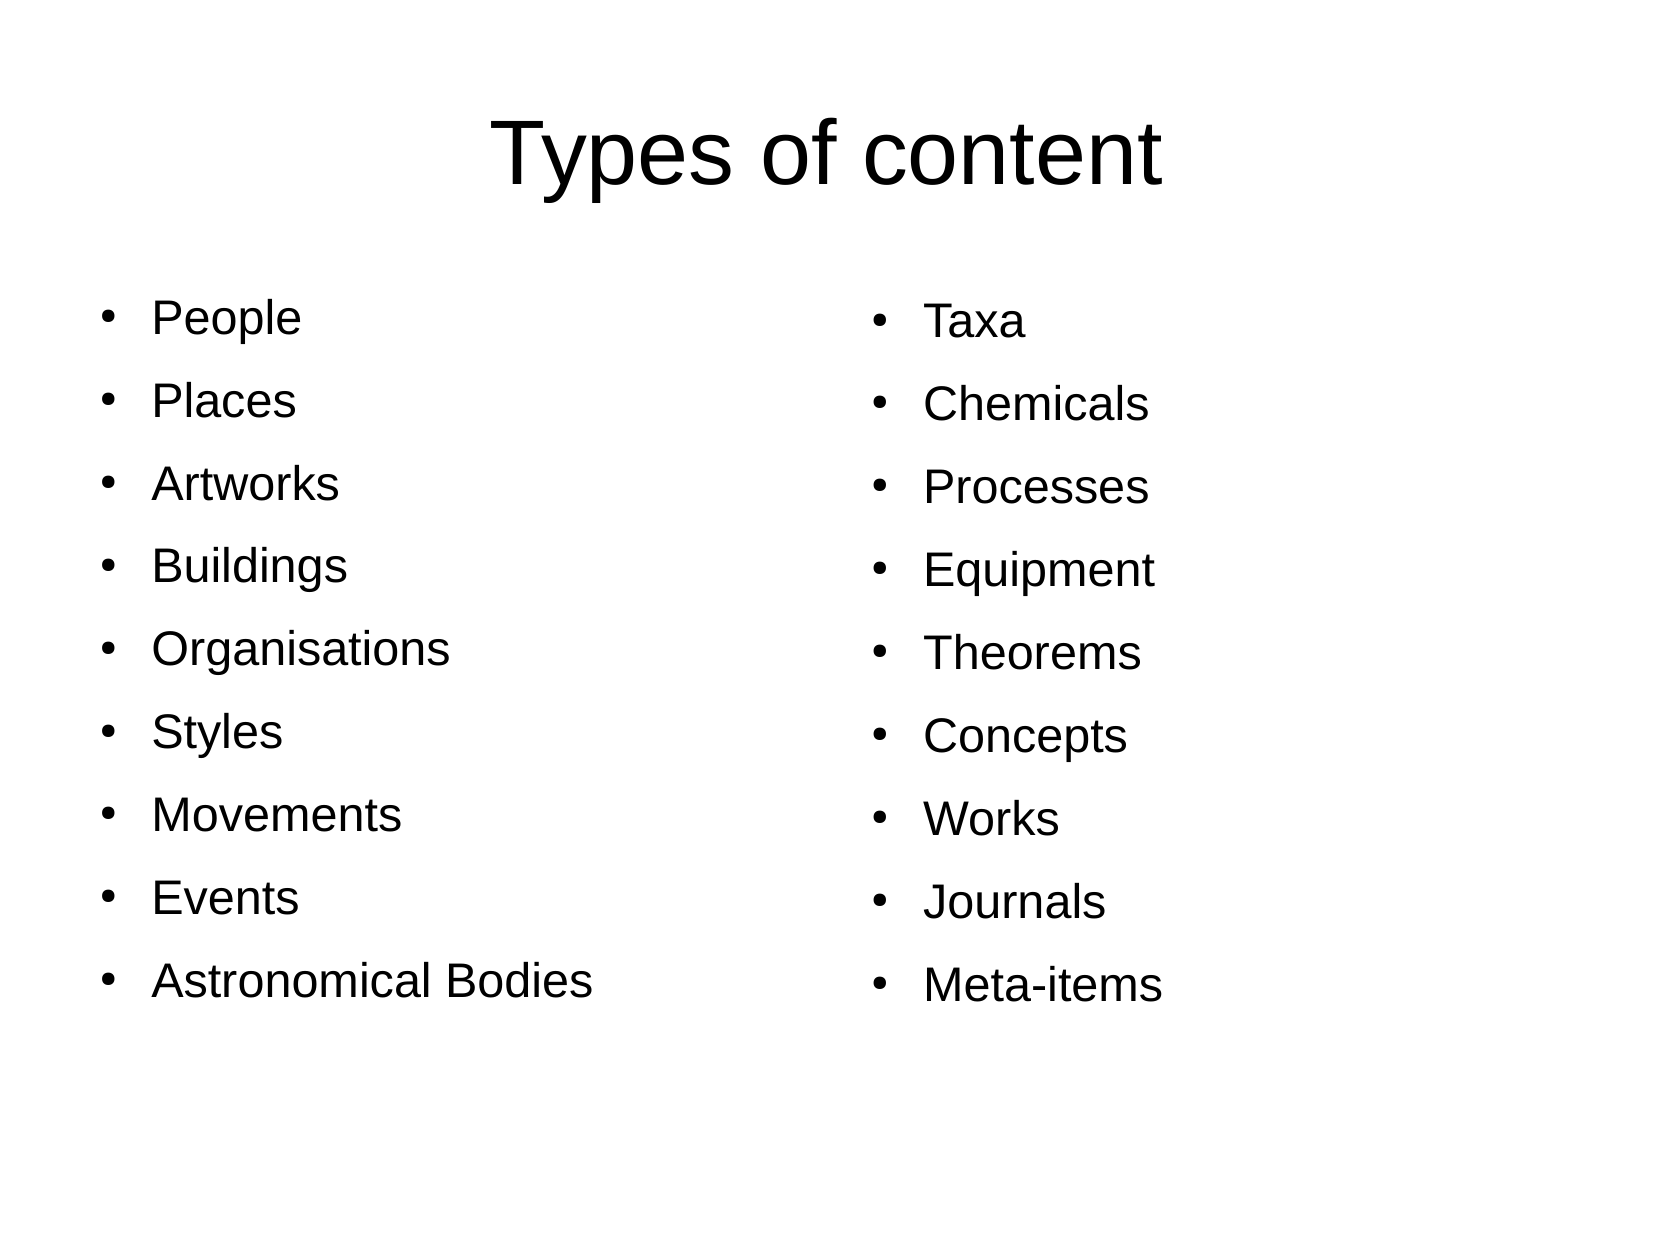

# Types of content
People
Places
Artworks
Buildings
Organisations
Styles
Movements
Events
Astronomical Bodies
Taxa
Chemicals
Processes
Equipment
Theorems
Concepts
Works
Journals
Meta-items